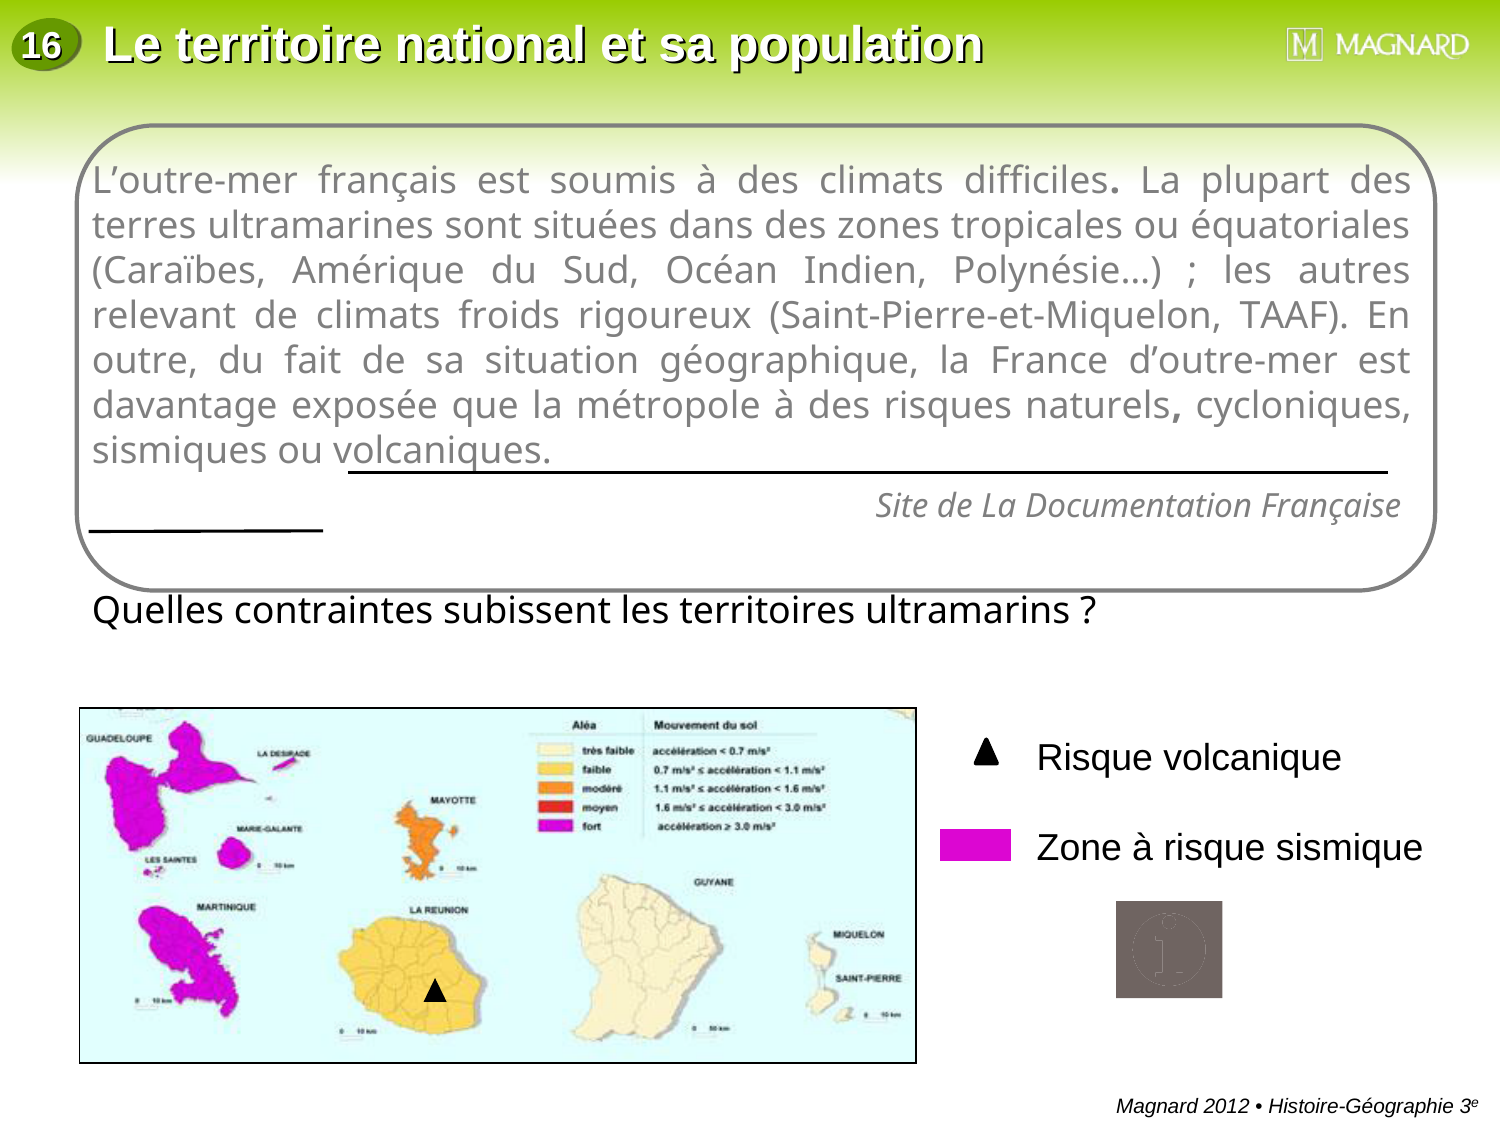

# L’outre-mer français est soumis à des climats difficiles. La plupart des terres ultramarines sont situées dans des zones tropicales ou équatoriales (Caraïbes, Amérique du Sud, Océan Indien, Polynésie…) ; les autres relevant de climats froids rigoureux (Saint-Pierre-et-Miquelon, TAAF). En outre, du fait de sa situation géographique, la France d’outre-mer est davantage exposée que la métropole à des risques naturels, cycloniques, sismiques ou volcaniques.
Site de La Documentation Française
Quelles contraintes subissent les territoires ultramarins ?
Risque volcanique
Zone à risque sismique